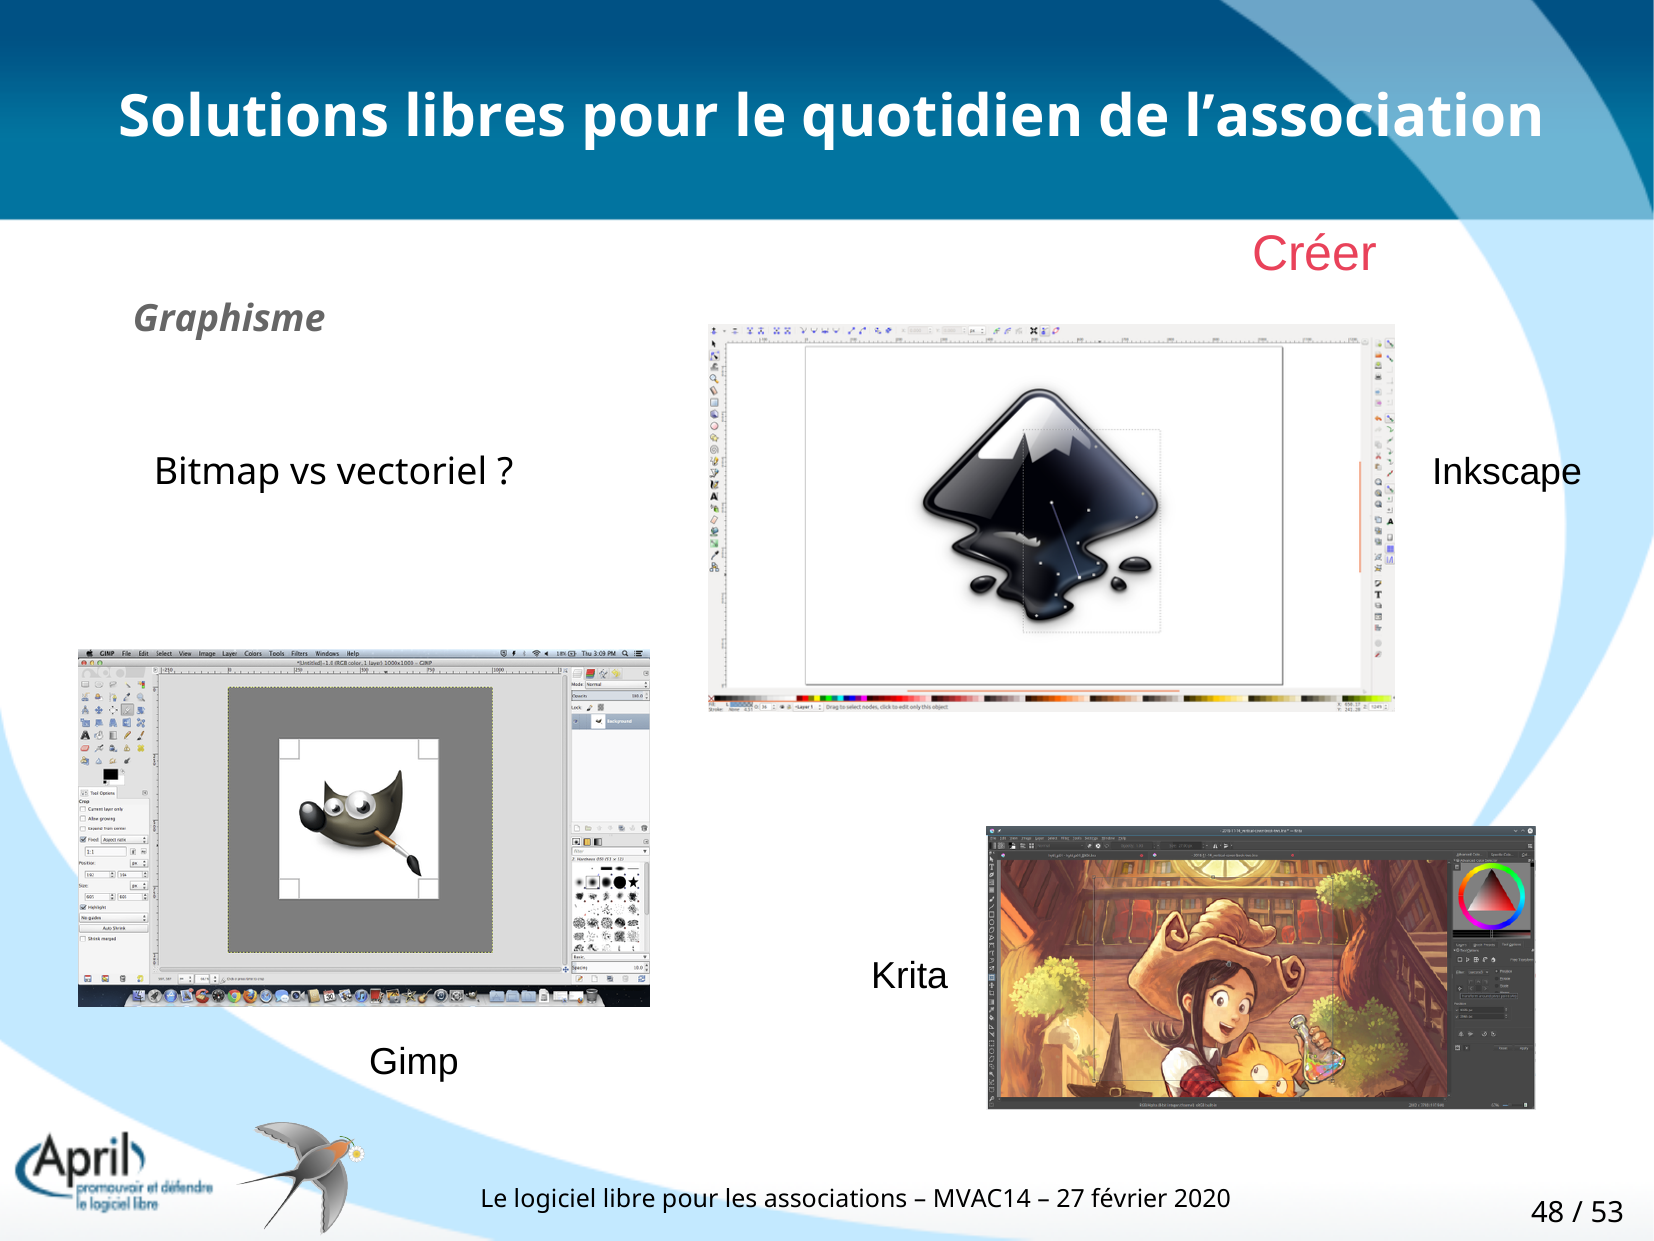

Solutions libres pour le quotidien de l’association
Créer
Graphisme
Bitmap vs vectoriel ?
Inkscape
Krita
Gimp
48
POSS 2018